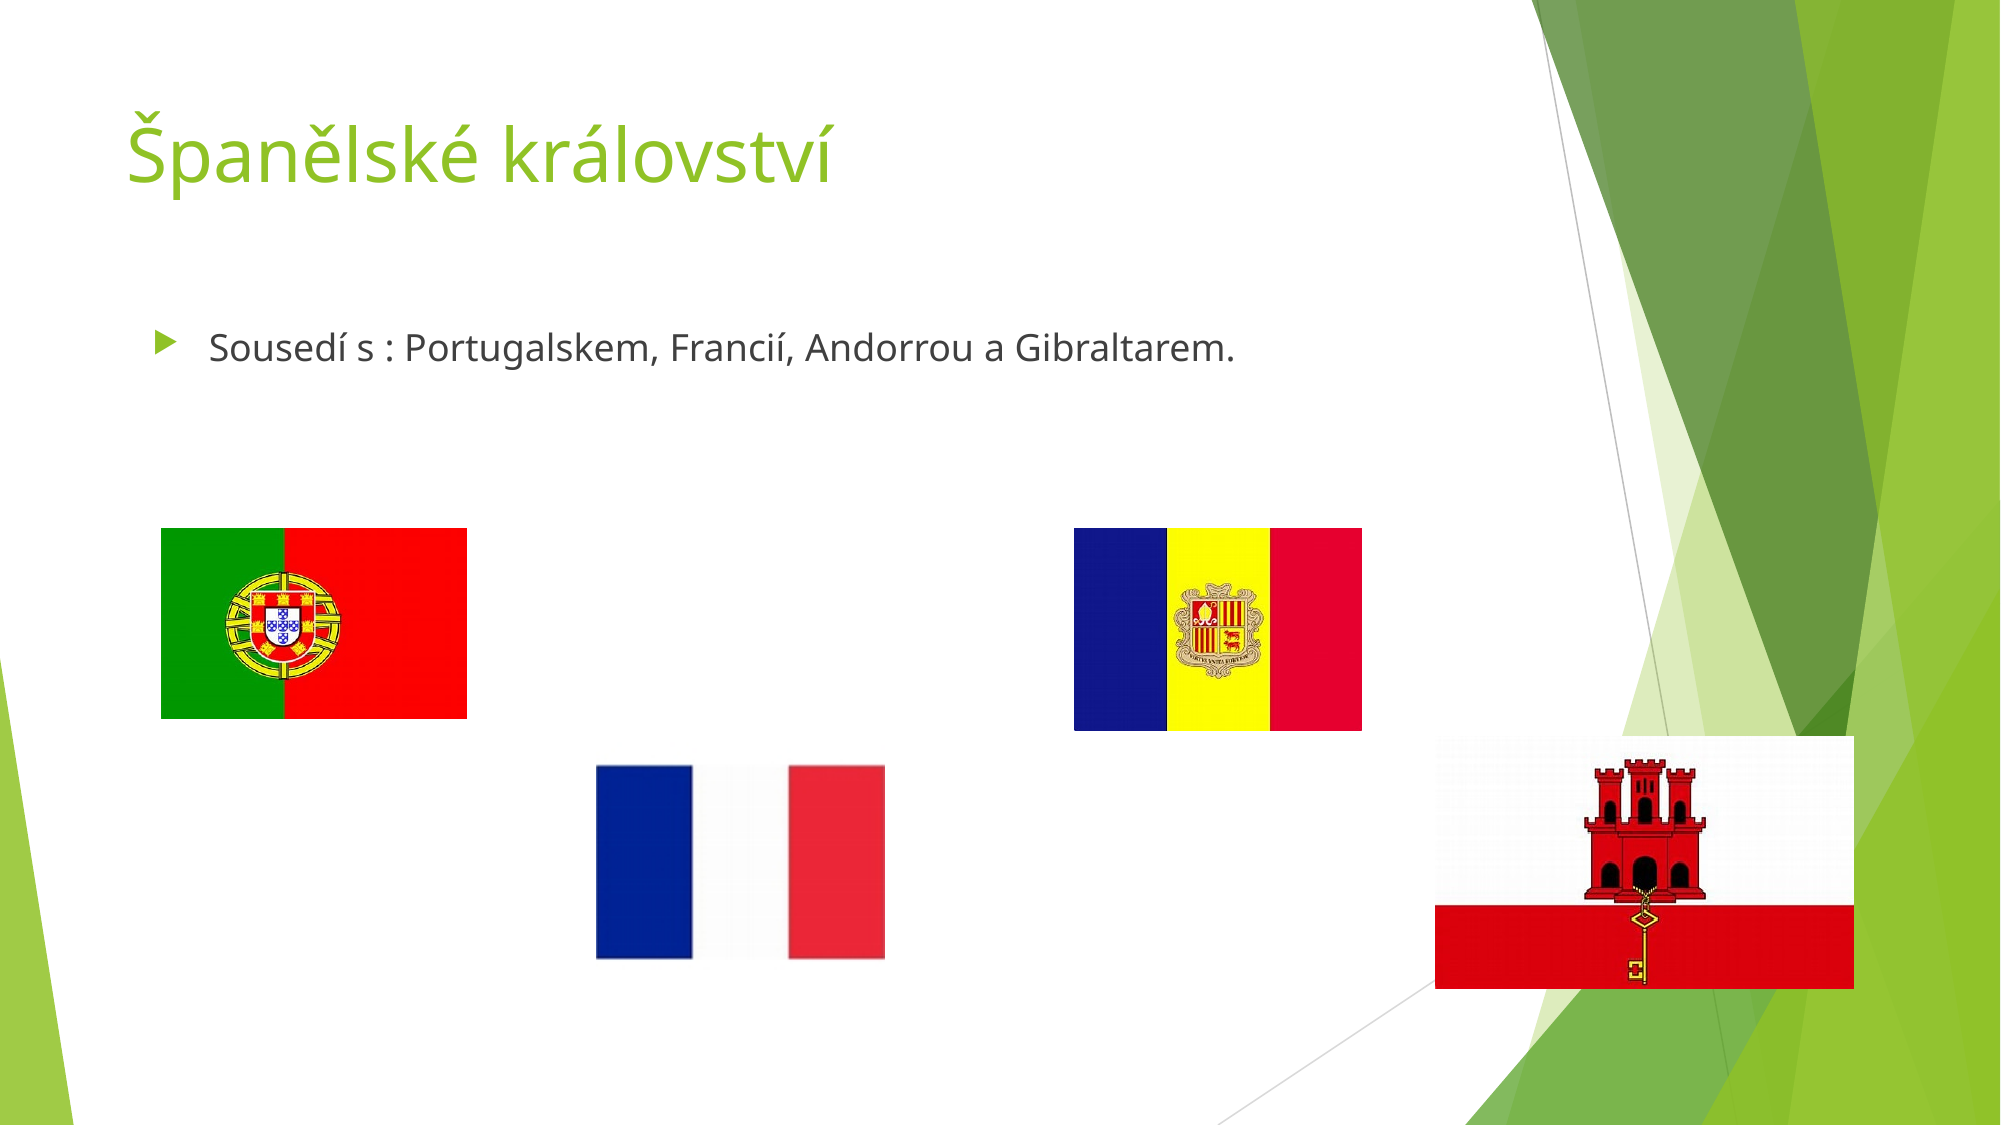

# Španělské království
Sousedí s : Portugalskem, Francií, Andorrou a Gibraltarem.